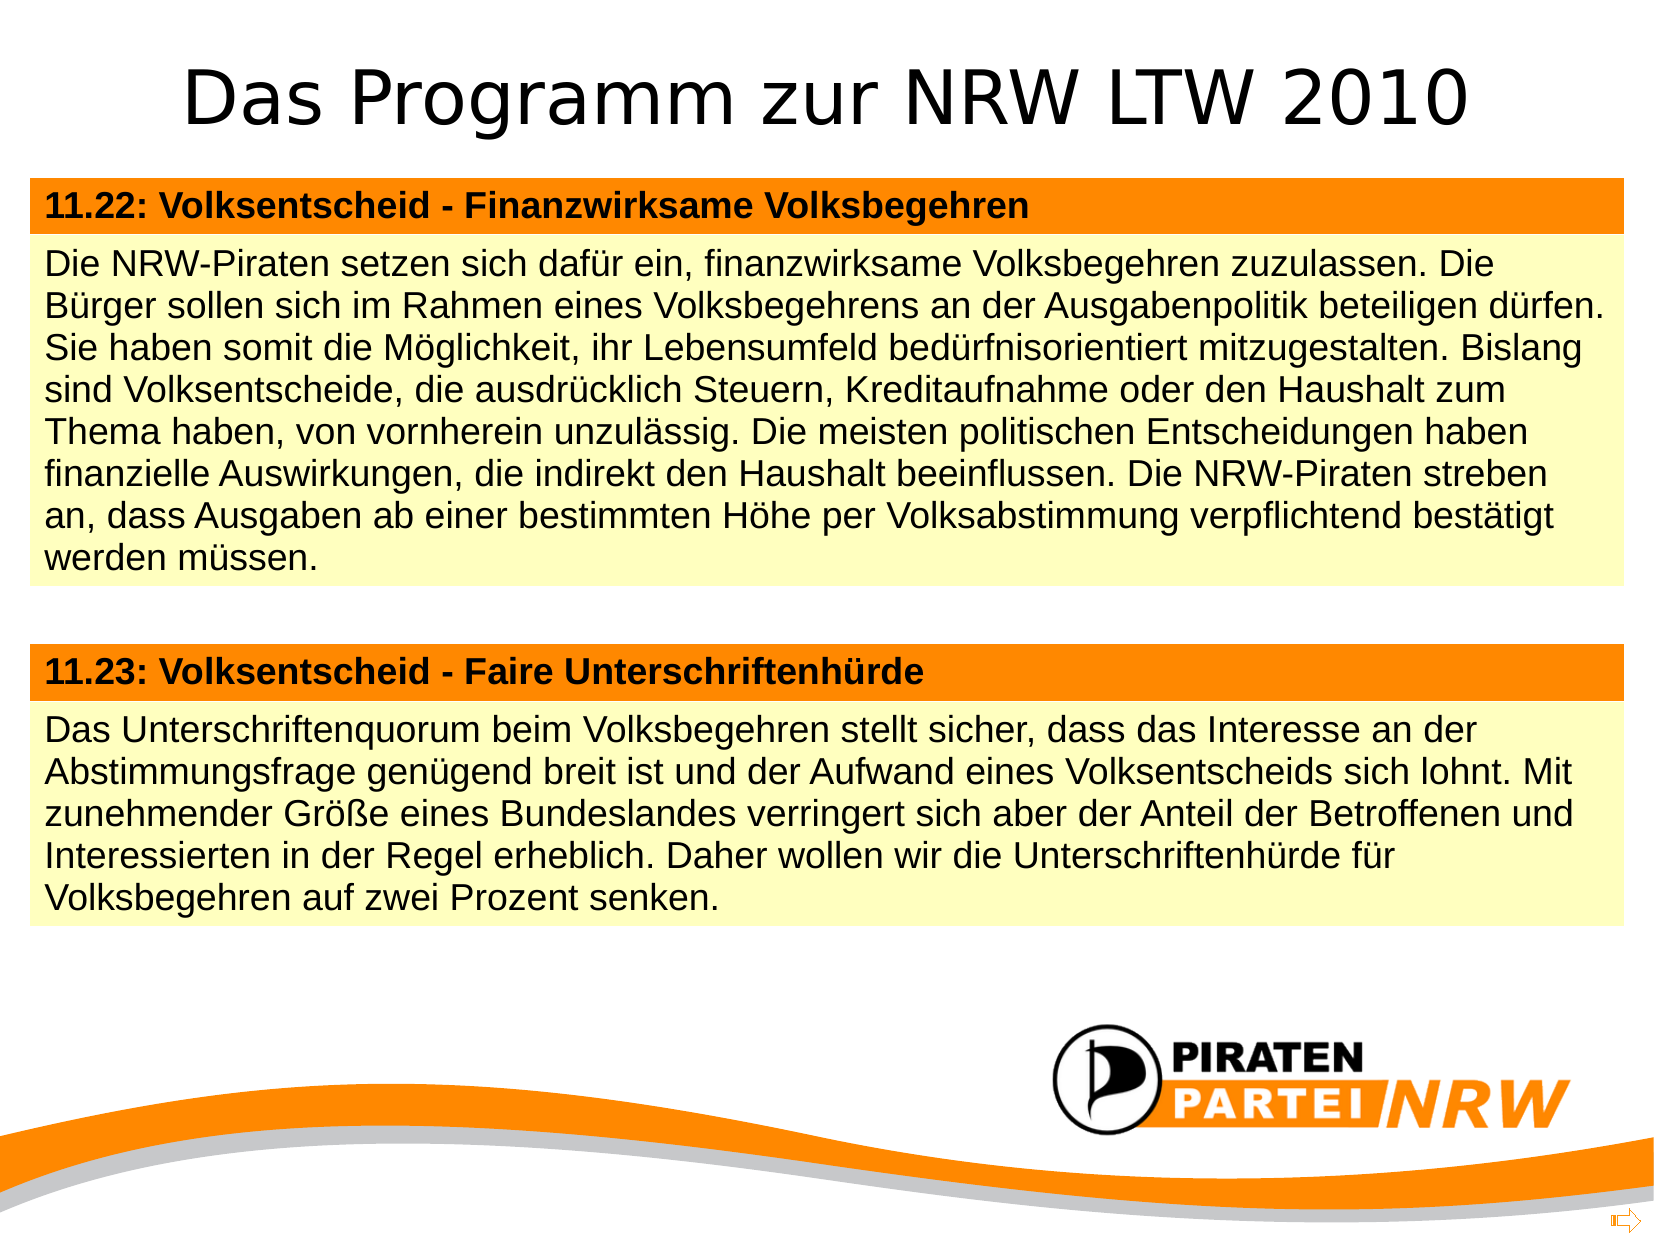

# Das Programm zur NRW LTW 2010
| 11.22: Volksentscheid - Finanzwirksame Volksbegehren |
| --- |
| Die NRW-Piraten setzen sich dafür ein, finanzwirksame Volksbegehren zuzulassen. Die Bürger sollen sich im Rahmen eines Volksbegehrens an der Ausgabenpolitik beteiligen dürfen. Sie haben somit die Möglichkeit, ihr Lebensumfeld bedürfnisorientiert mitzugestalten. Bislang sind Volksentscheide, die ausdrücklich Steuern, Kreditaufnahme oder den Haushalt zum Thema haben, von vornherein unzulässig. Die meisten politischen Entscheidungen haben finanzielle Auswirkungen, die indirekt den Haushalt beeinflussen. Die NRW-Piraten streben an, dass Ausgaben ab einer bestimmten Höhe per Volksabstimmung verpflichtend bestätigt werden müssen. |
| |
| 11.23: Volksentscheid - Faire Unterschriftenhürde |
| Das Unterschriftenquorum beim Volksbegehren stellt sicher, dass das Interesse an der Abstimmungsfrage genügend breit ist und der Aufwand eines Volksentscheids sich lohnt. Mit zunehmender Größe eines Bundeslandes verringert sich aber der Anteil der Betroffenen und Interessierten in der Regel erheblich. Daher wollen wir die Unterschriftenhürde für Volksbegehren auf zwei Prozent senken. |